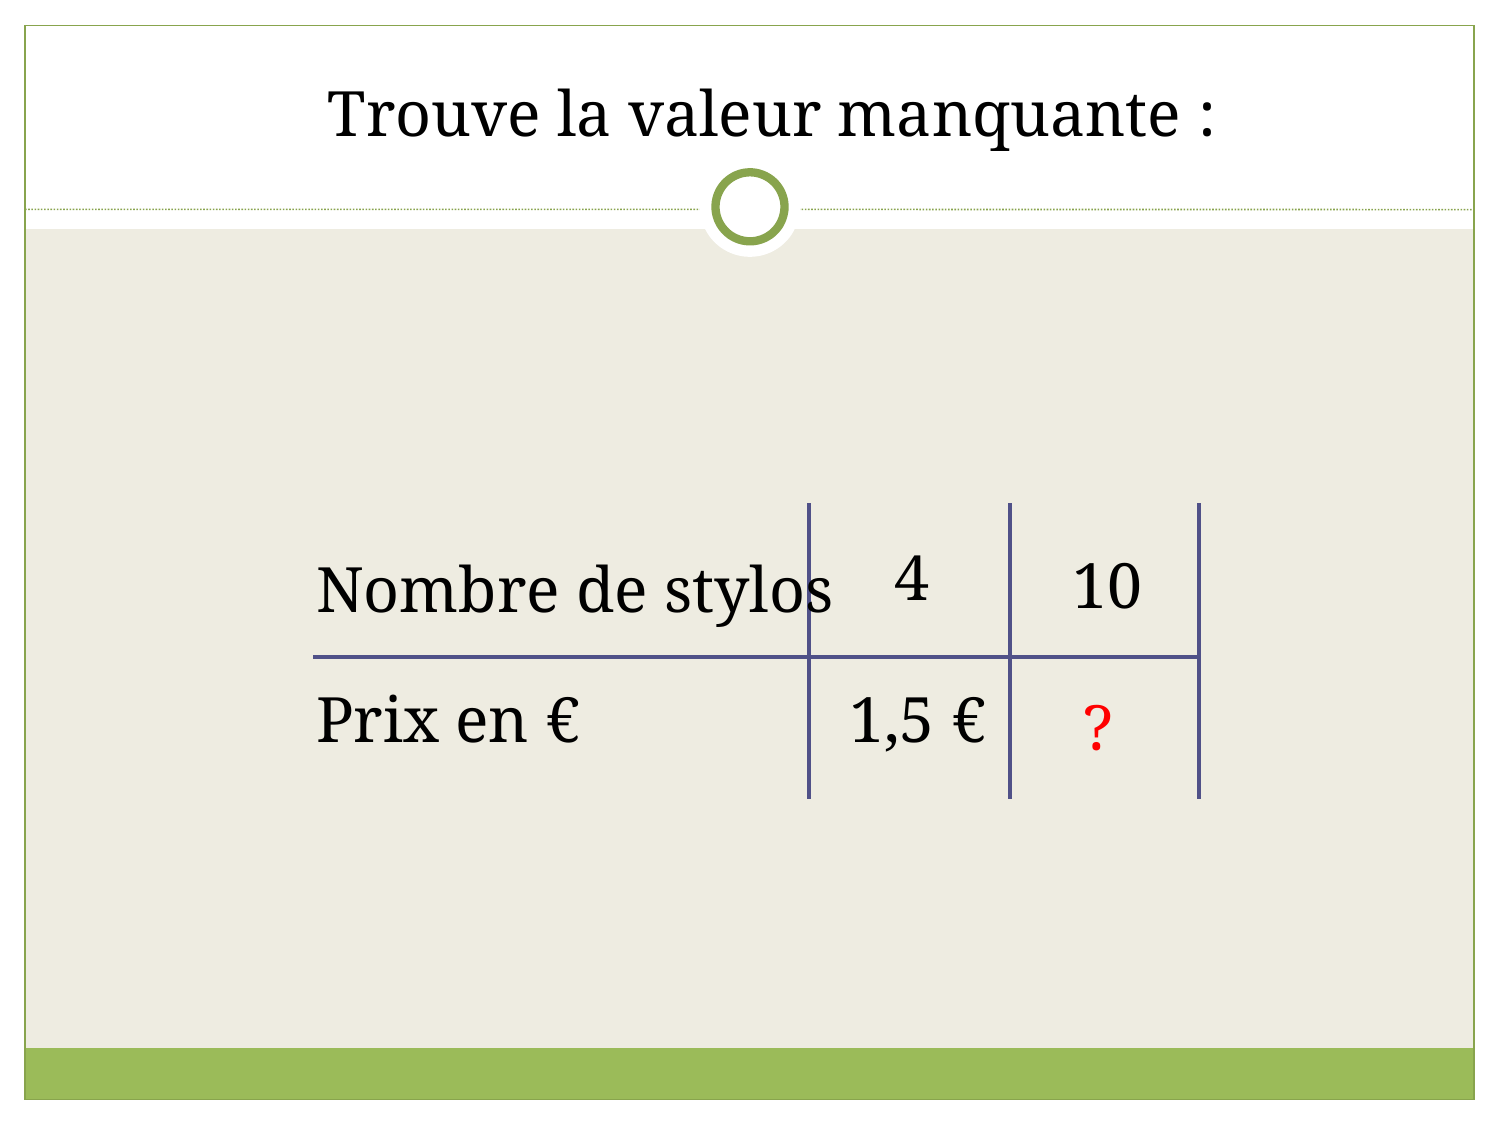

Trouve la valeur manquante :
4
10
Nombre de stylos
Prix en €
1,5 €
?